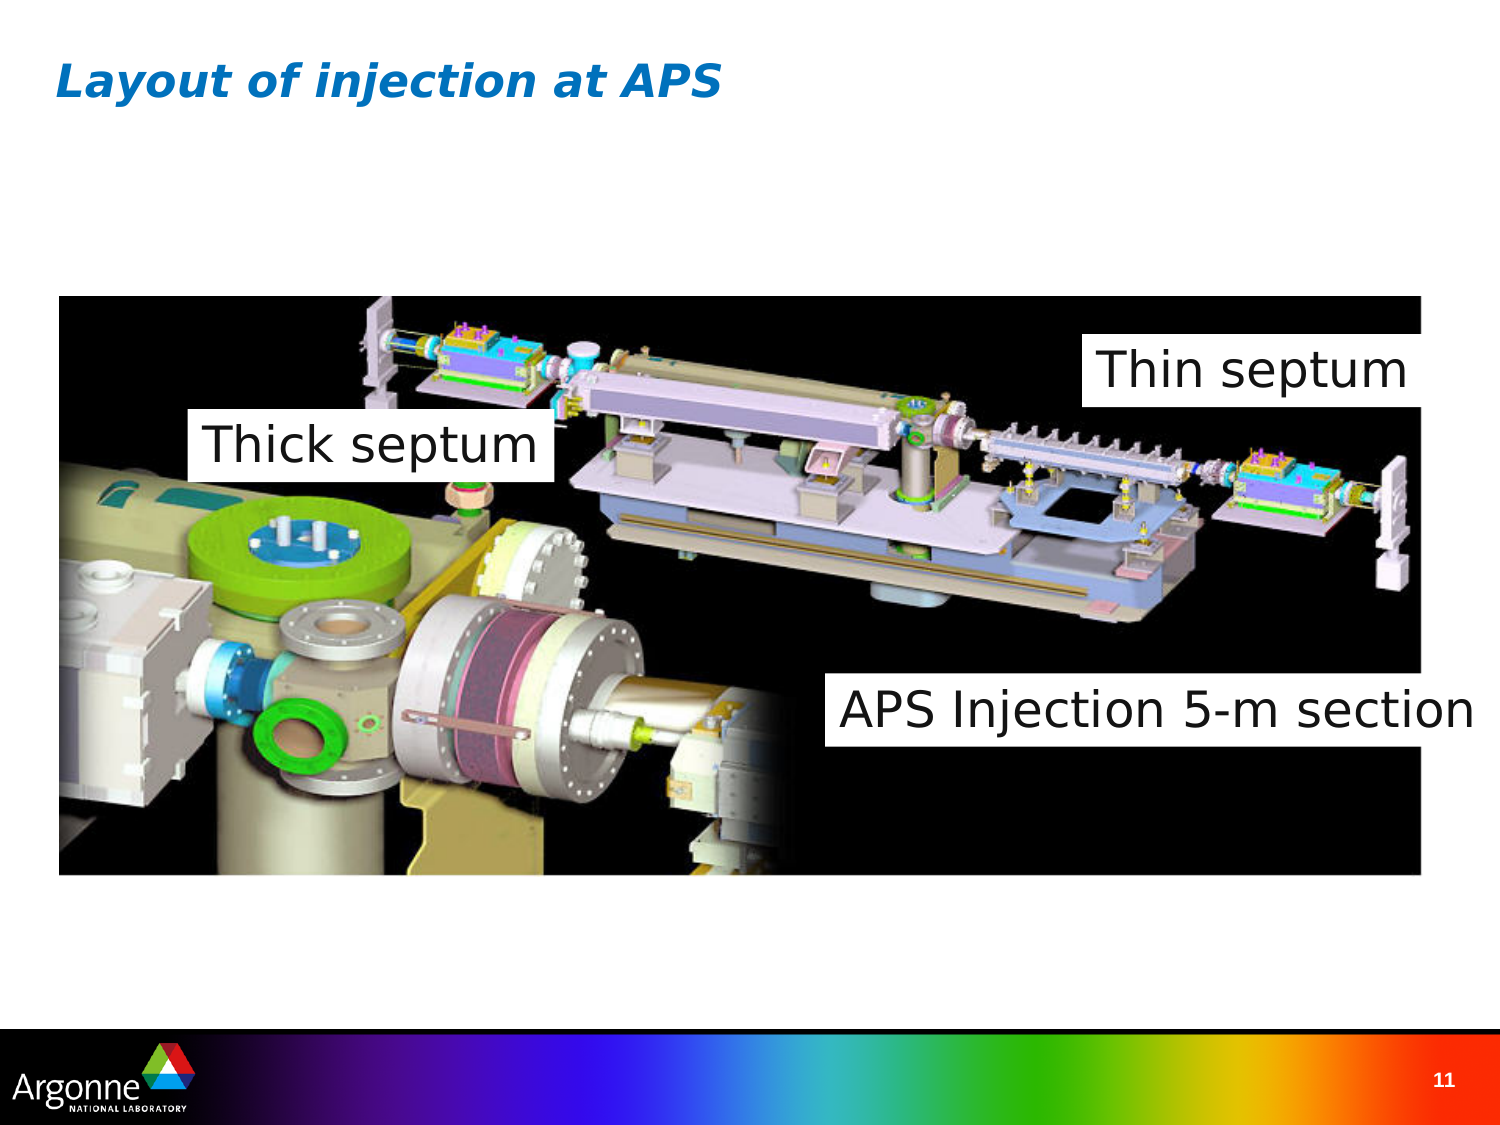

# Layout of injection at APS
Thin septum
Thick septum
APS Injection 5-m section
11